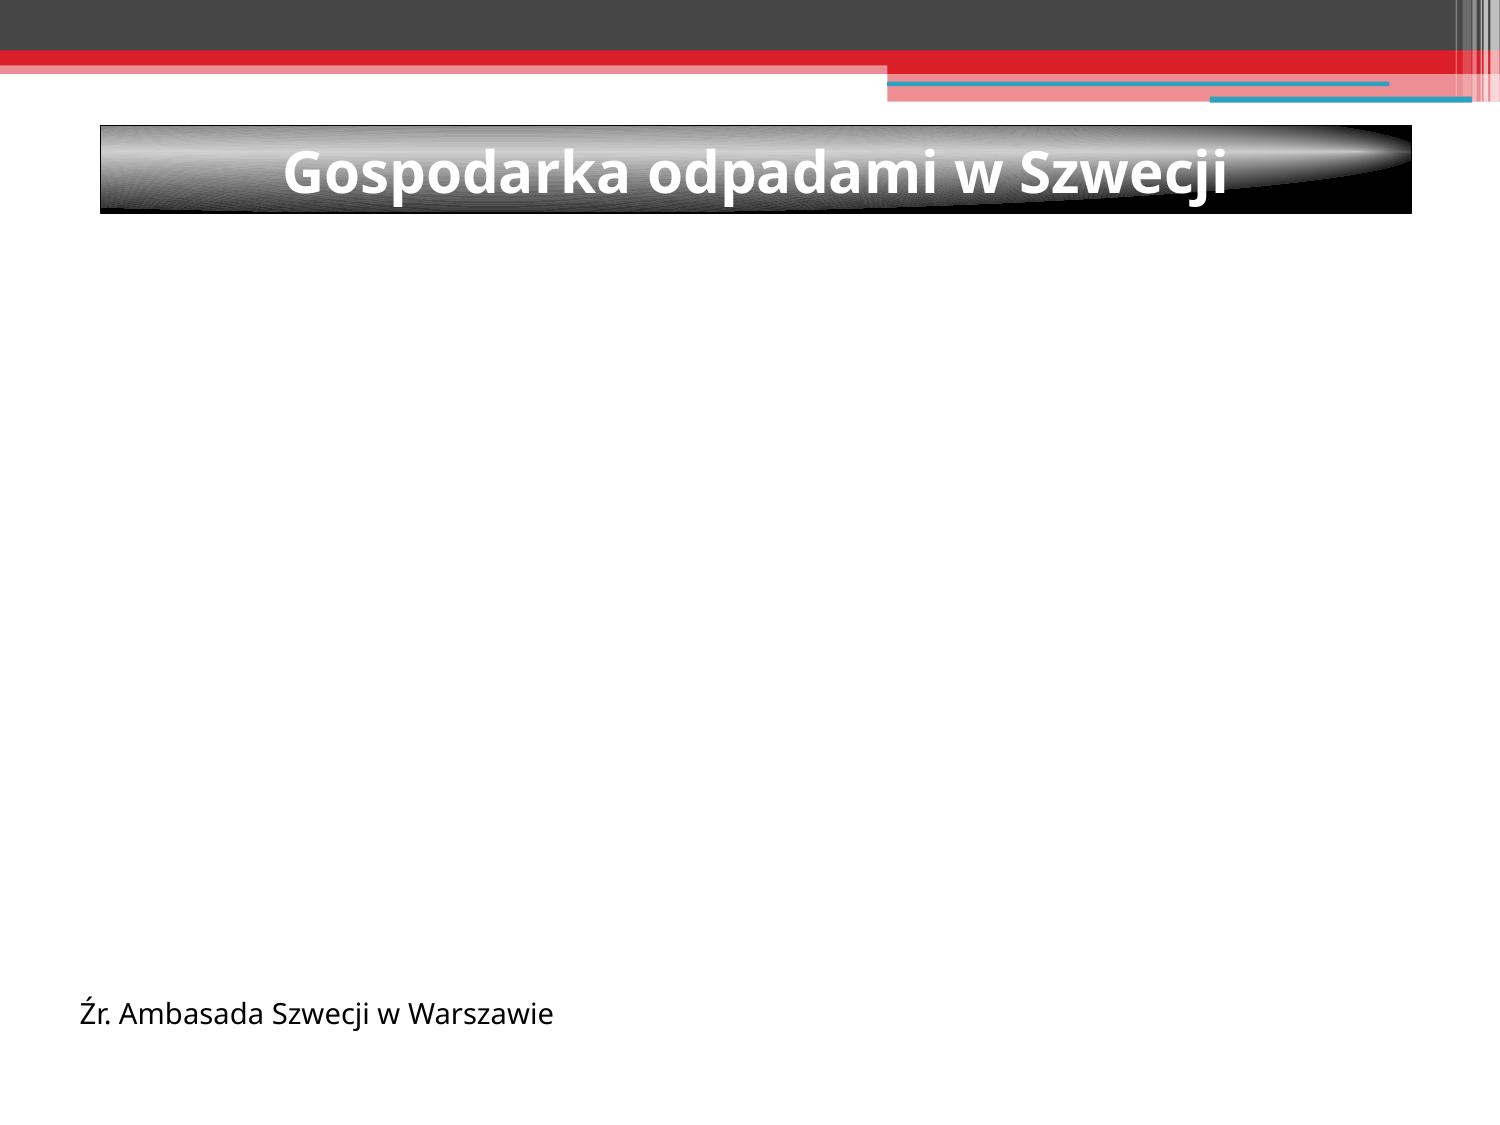

Gospodarka odpadami w Szwecji
Co stanowi
13,6 TWh
energii
z odpadów
i energii elektrycznej
w 250 000 domach jednorodzinnych.
Co odpowiada zużyciu ciepła w 810 000 gospodarstwach domowych
Rocznie
4,5 miliona ton odpadów komunalnych jest spalanych
# Źr. Ambasada Szwecji w Warszawie